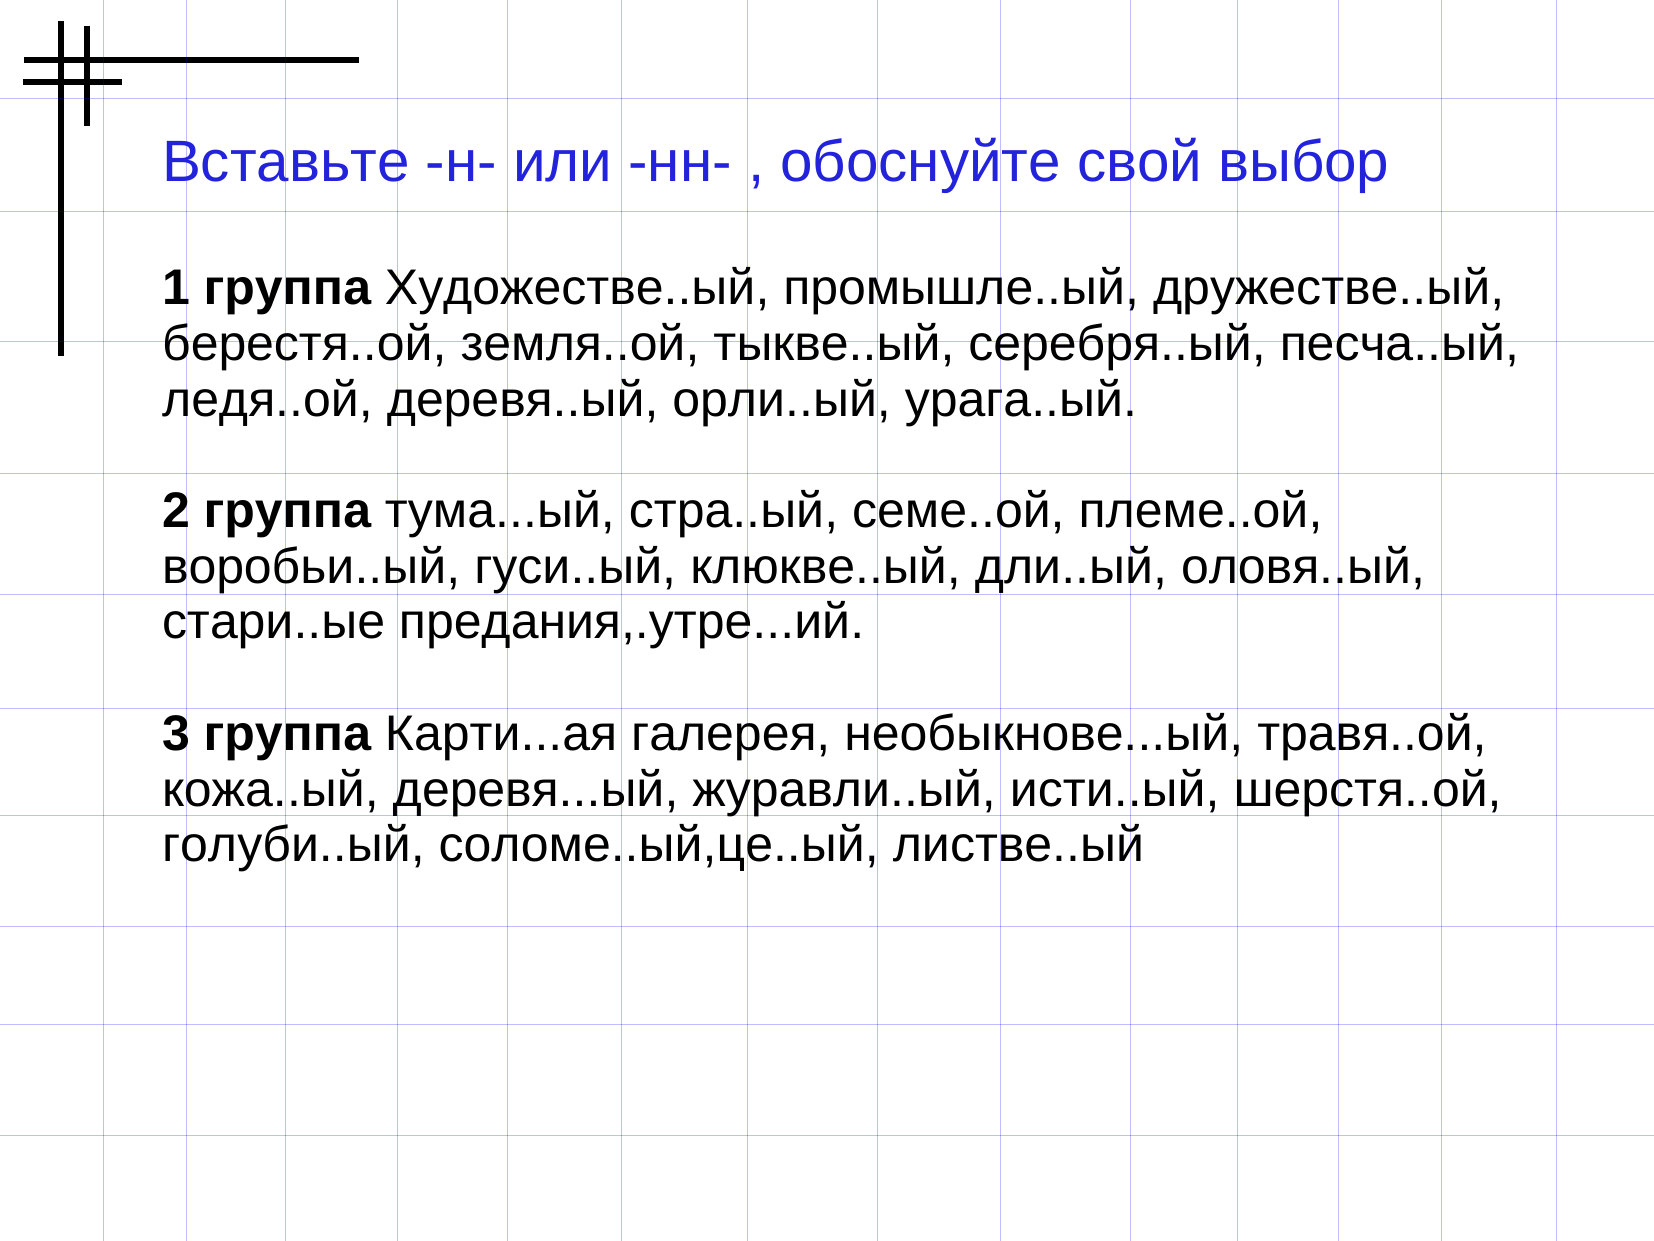

Вставьте -н- или -нн- , обоснуйте свой выбор
1 группа Художестве..ый, промышле..ый, дружестве..ый,
берестя..ой, земля..ой, тыкве..ый, серебря..ый, песча..ый,
ледя..ой, деревя..ый, орли..ый, урага..ый.
2 группа тума...ый, стра..ый, семе..ой, племе..ой,
воробьи..ый, гуси..ый, клюкве..ый, дли..ый, оловя..ый,
стари..ые предания,.утре...ий.
3 группа Карти...ая галерея, необыкнове...ый, травя..ой,
кожа..ый, деревя...ый, журавли..ый, исти..ый, шерстя..ой,
голуби..ый, соломе..ый,це..ый, листве..ый